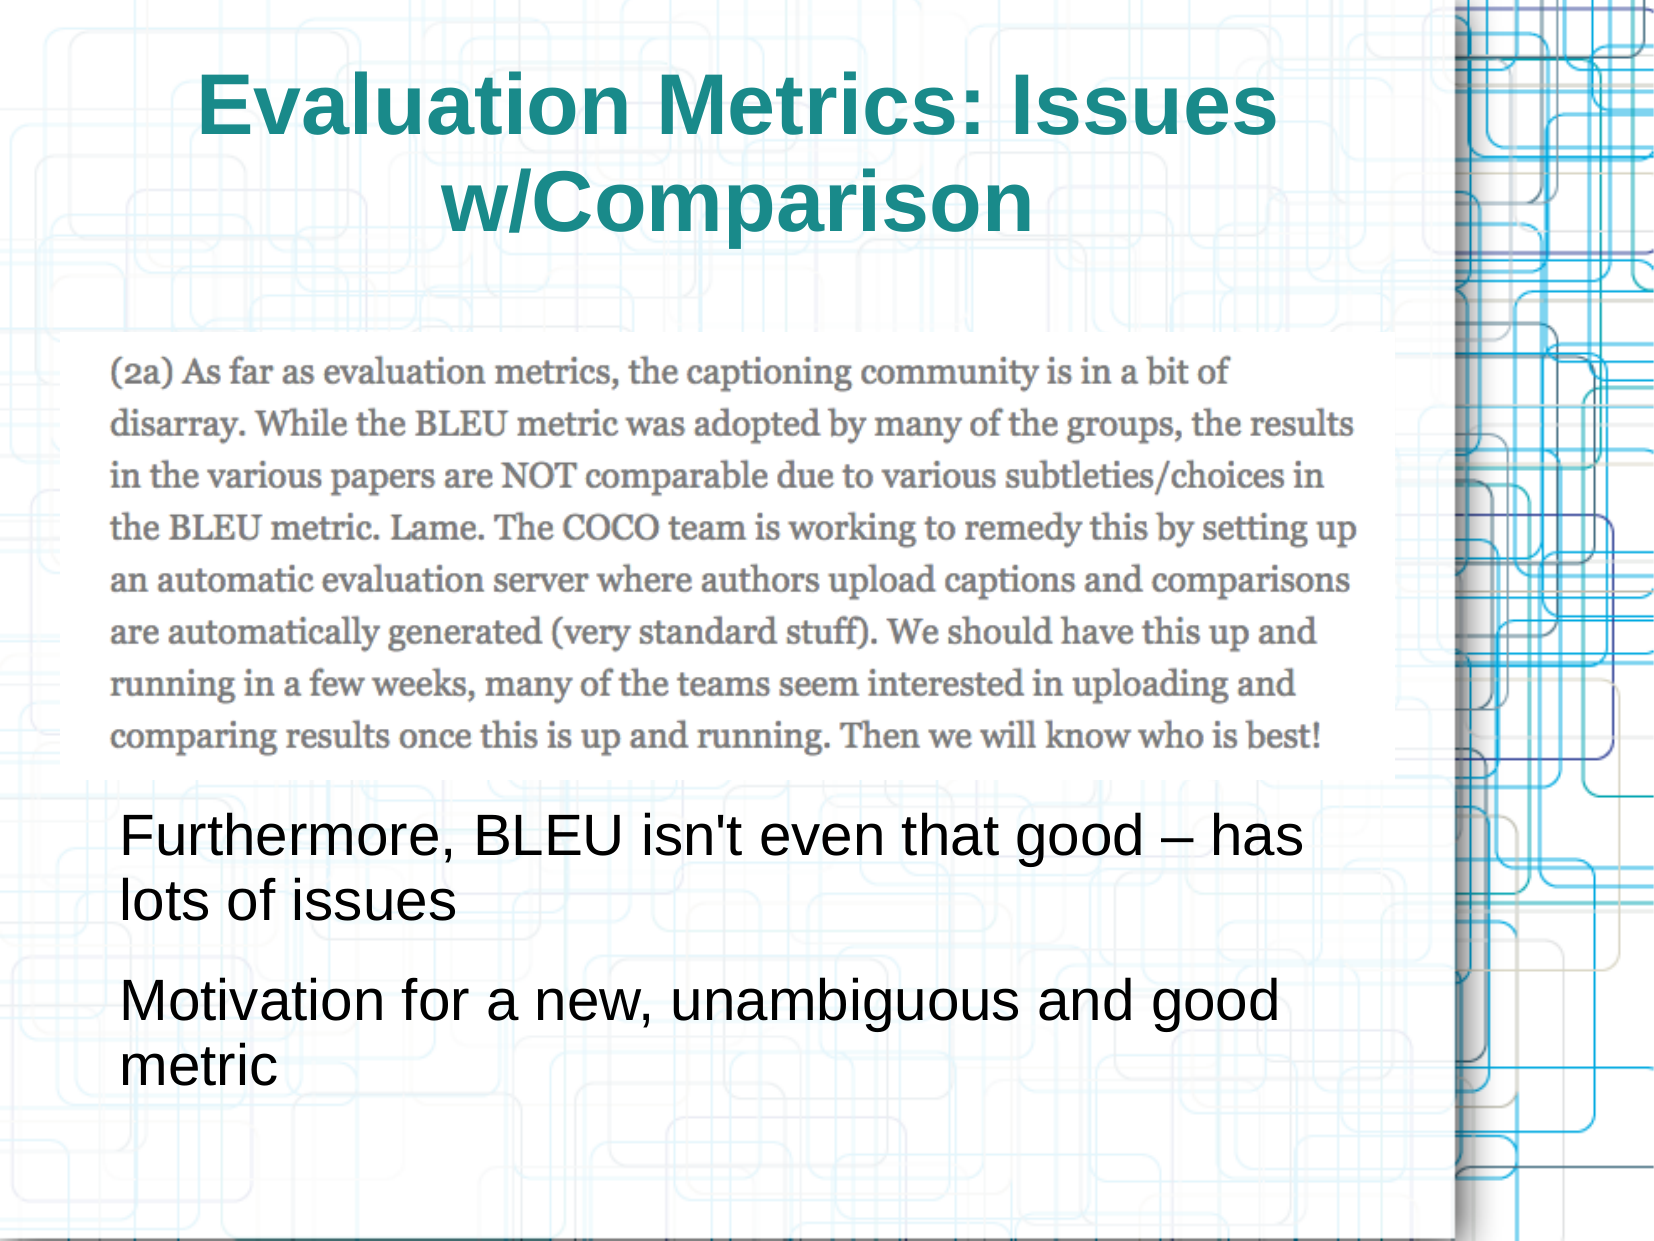

# Evaluation Metrics: Issues w/Comparison
Furthermore, BLEU isn't even that good – has lots of issues
Motivation for a new, unambiguous and good metric